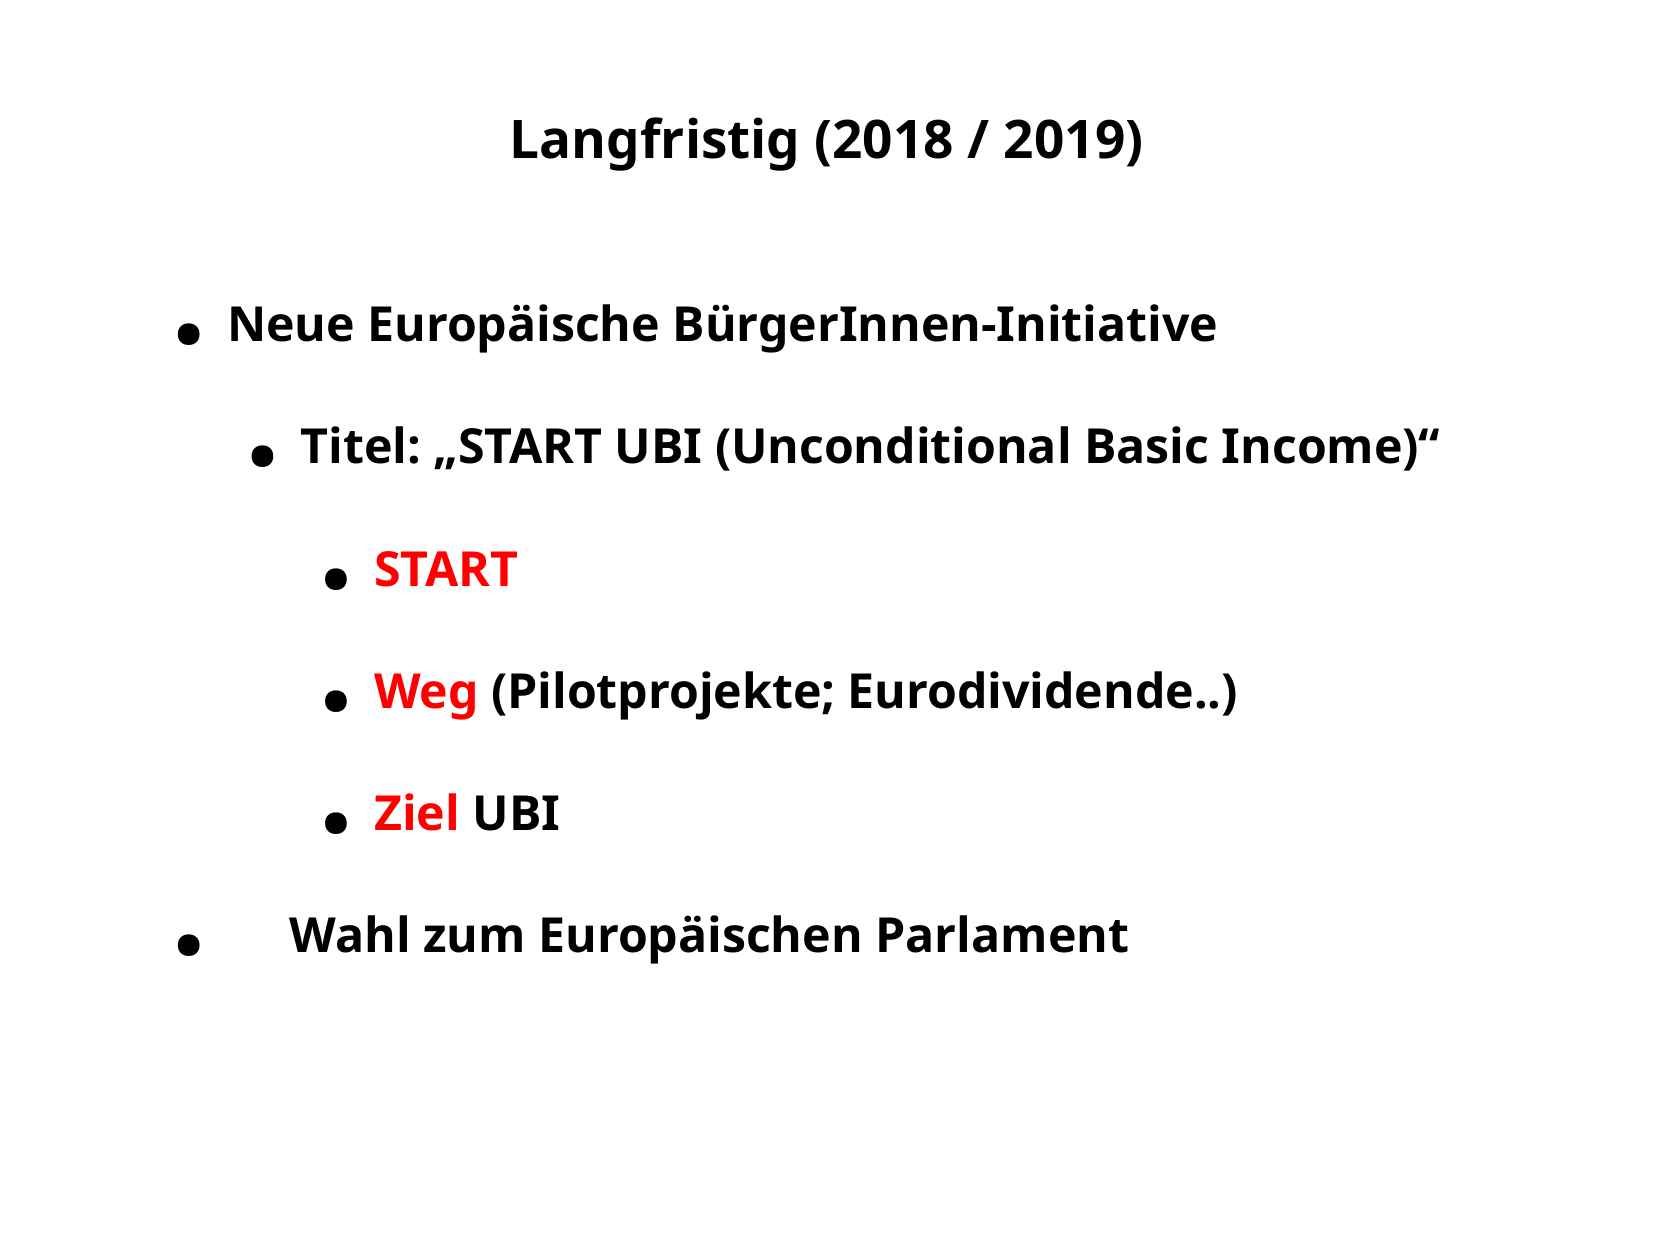

# Langfristig (2018 / 2019)
Neue Europäische BürgerInnen-Initiative
Titel: „START UBI (Unconditional Basic Income)“
START
Weg (Pilotprojekte; Eurodividende..)
Ziel UBI
 Wahl zum Europäischen Parlament